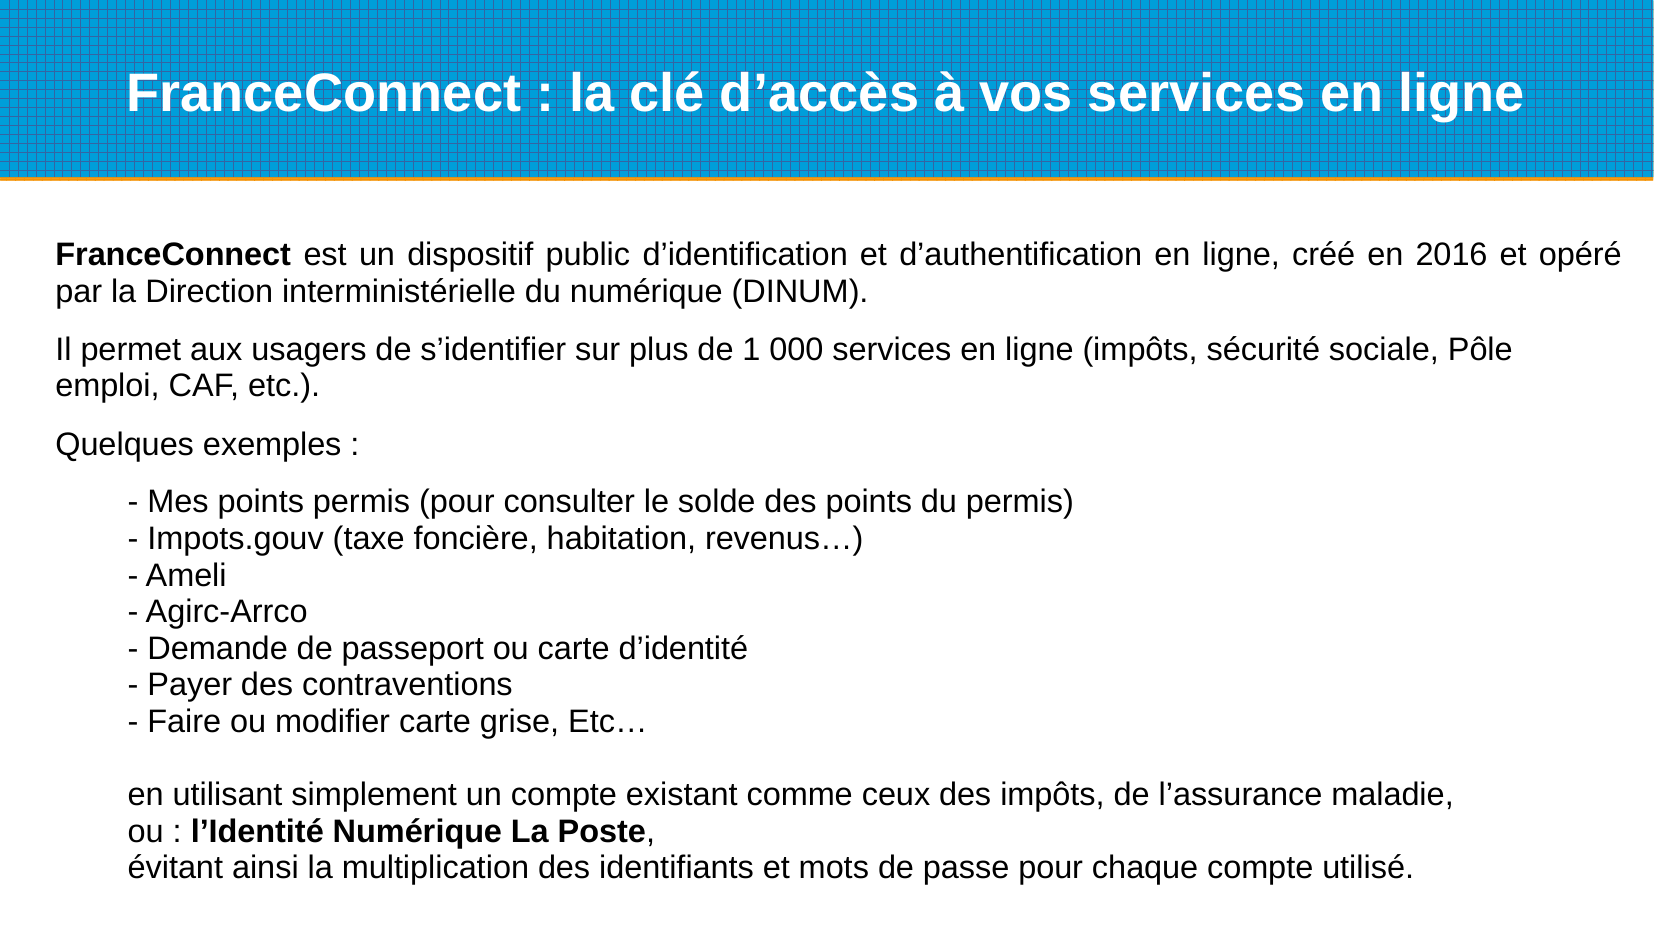

# FranceConnect : la clé d’accès à vos services en ligne
FranceConnect est un dispositif public d’identification et d’authentification en ligne, créé en 2016 et opéré par la Direction interministérielle du numérique (DINUM).
Il permet aux usagers de s’identifier sur plus de 1 000 services en ligne (impôts, sécurité sociale, Pôle emploi, CAF, etc.).
Quelques exemples :
- Mes points permis (pour consulter le solde des points du permis)
- Impots.gouv (taxe foncière, habitation, revenus…)
- Ameli
- Agirc-Arrco
- Demande de passeport ou carte d’identité
- Payer des contraventions
- Faire ou modifier carte grise, Etc…
en utilisant simplement un compte existant comme ceux des impôts, de l’assurance maladie,
ou : l’Identité Numérique La Poste,
évitant ainsi la multiplication des identifiants et mots de passe pour chaque compte utilisé.